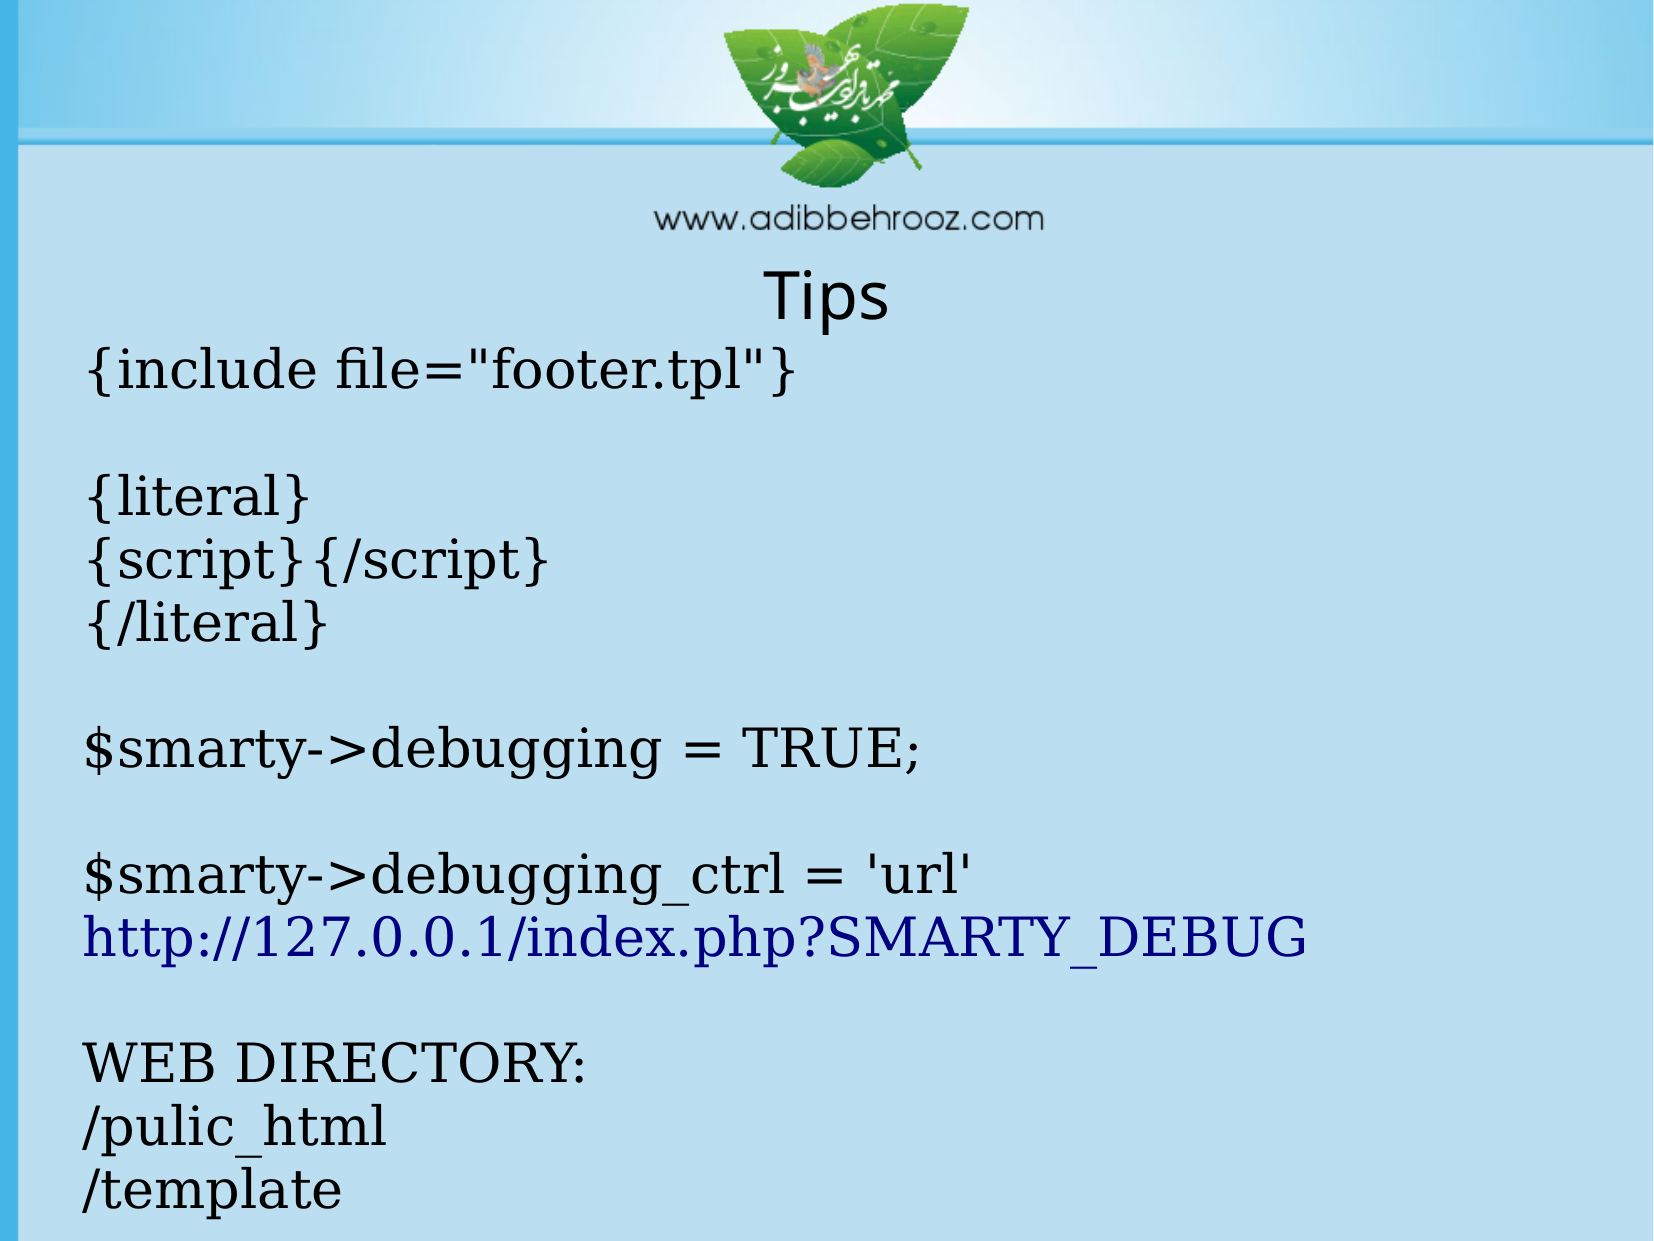

Tips
{include file="footer.tpl"}
{literal}
{script}{/script}
{/literal}
$smarty->debugging = TRUE;
$smarty->debugging_ctrl = 'url'
http://127.0.0.1/index.php?SMARTY_DEBUG
WEB DIRECTORY:
/pulic_html
/template